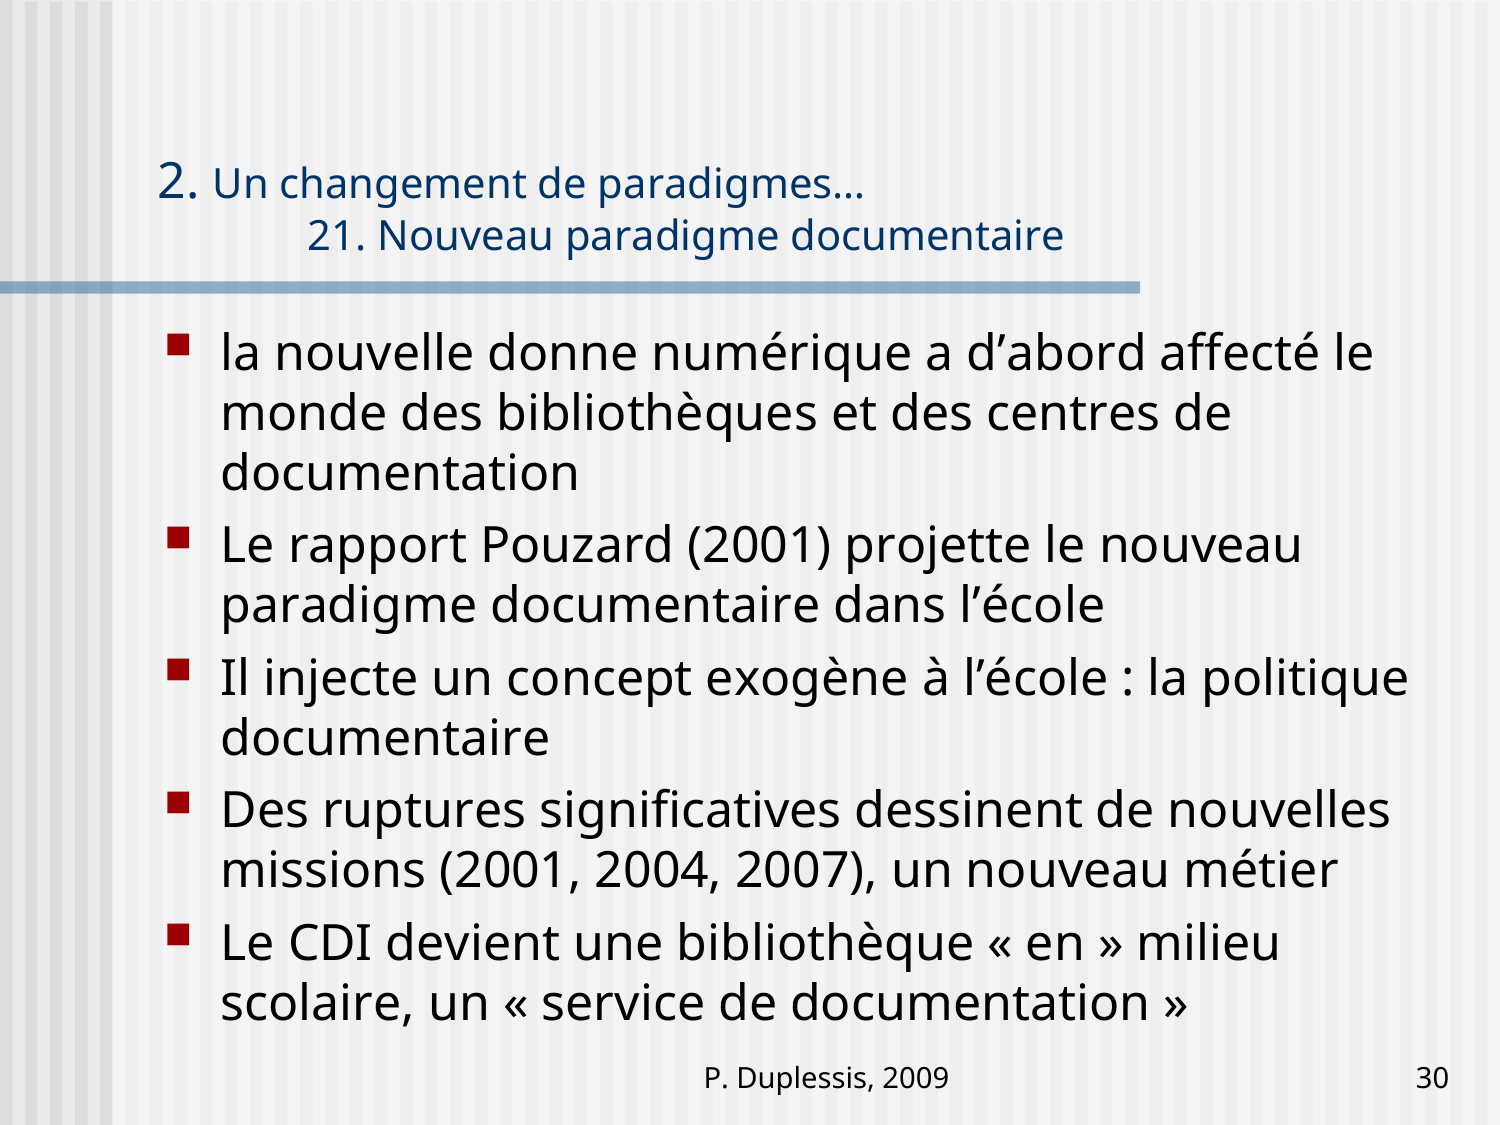

# 2. Un changement de paradigmes… 21. Nouveau paradigme documentaire
la nouvelle donne numérique a d’abord affecté le monde des bibliothèques et des centres de documentation
Le rapport Pouzard (2001) projette le nouveau paradigme documentaire dans l’école
Il injecte un concept exogène à l’école : la politique documentaire
Des ruptures significatives dessinent de nouvelles missions (2001, 2004, 2007), un nouveau métier
Le CDI devient une bibliothèque « en » milieu scolaire, un « service de documentation »
P. Duplessis, 2009
30